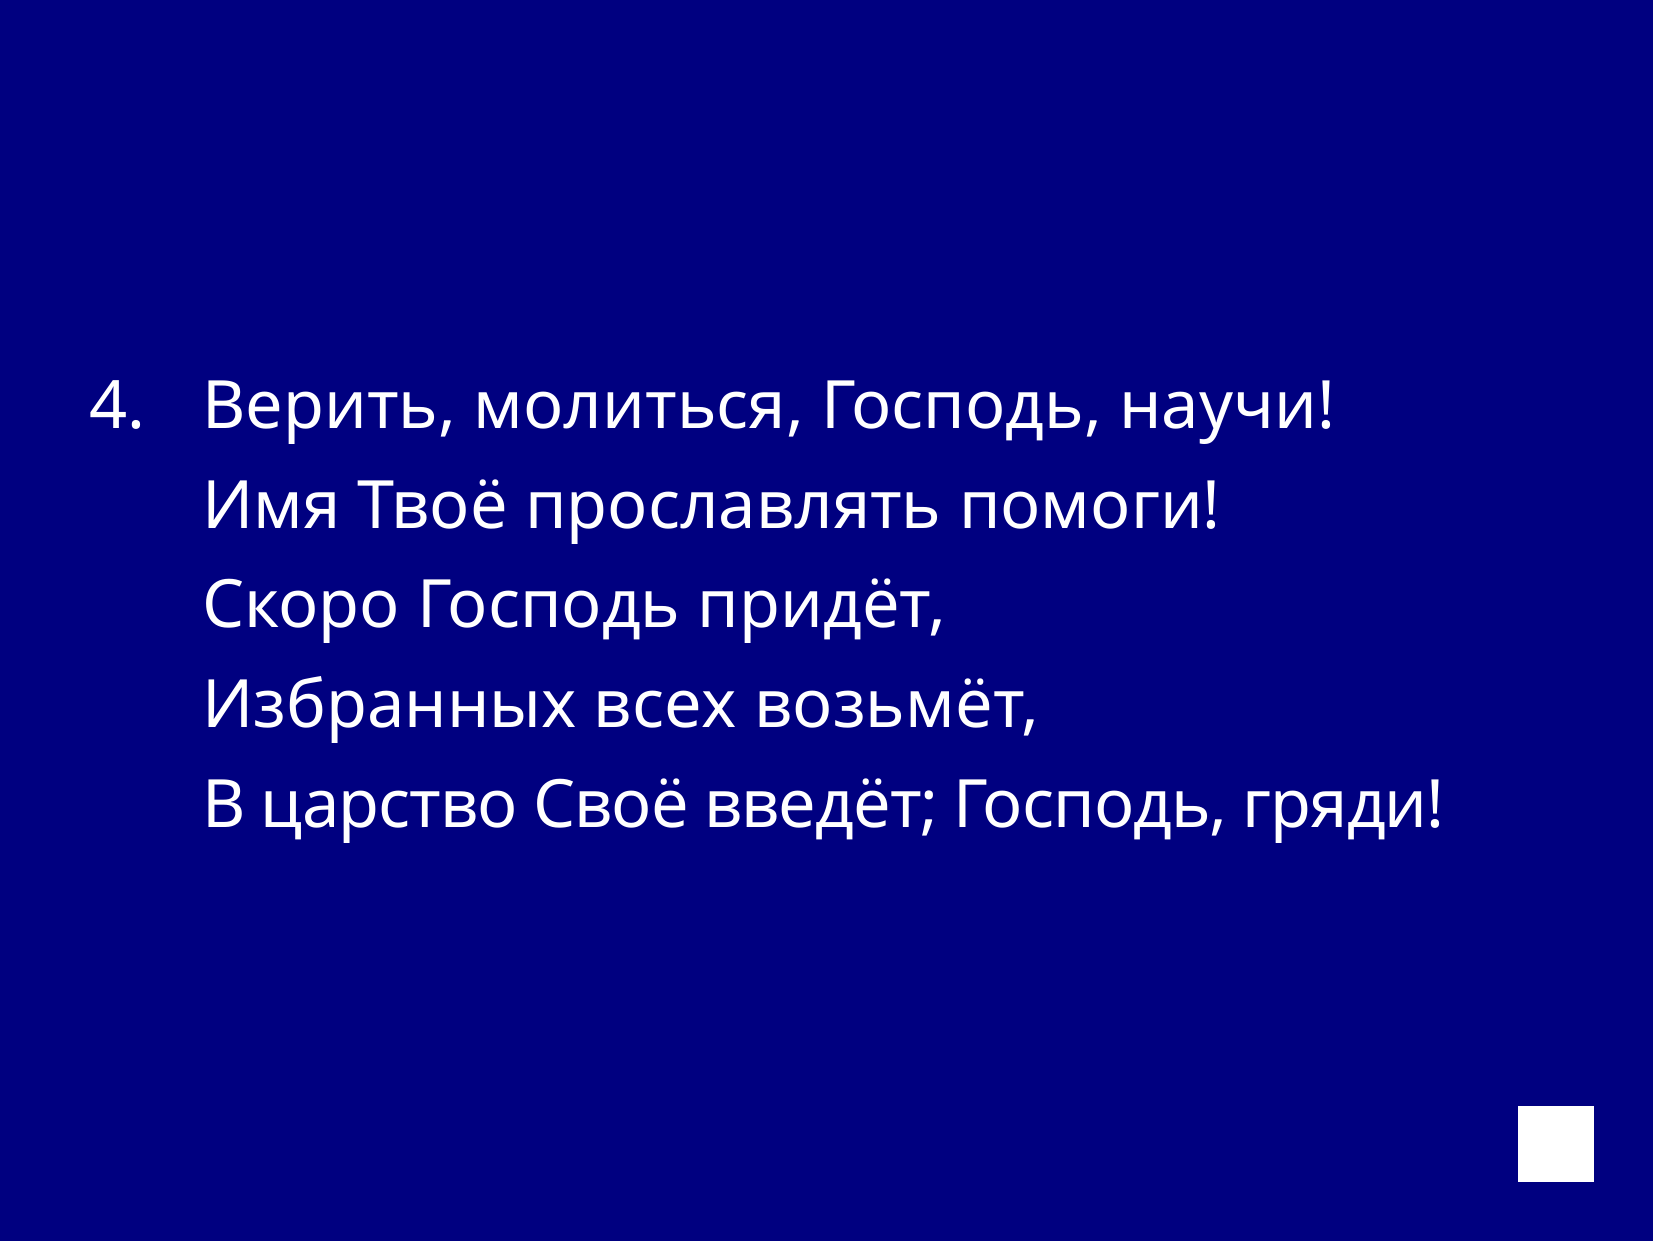

4.	Верить, молиться, Господь, научи!
	Имя Твоё прославлять помоги!
	Скоро Господь придёт,
	Избранных всех возьмёт,
	В царство Своё введёт; Господь, гряди!